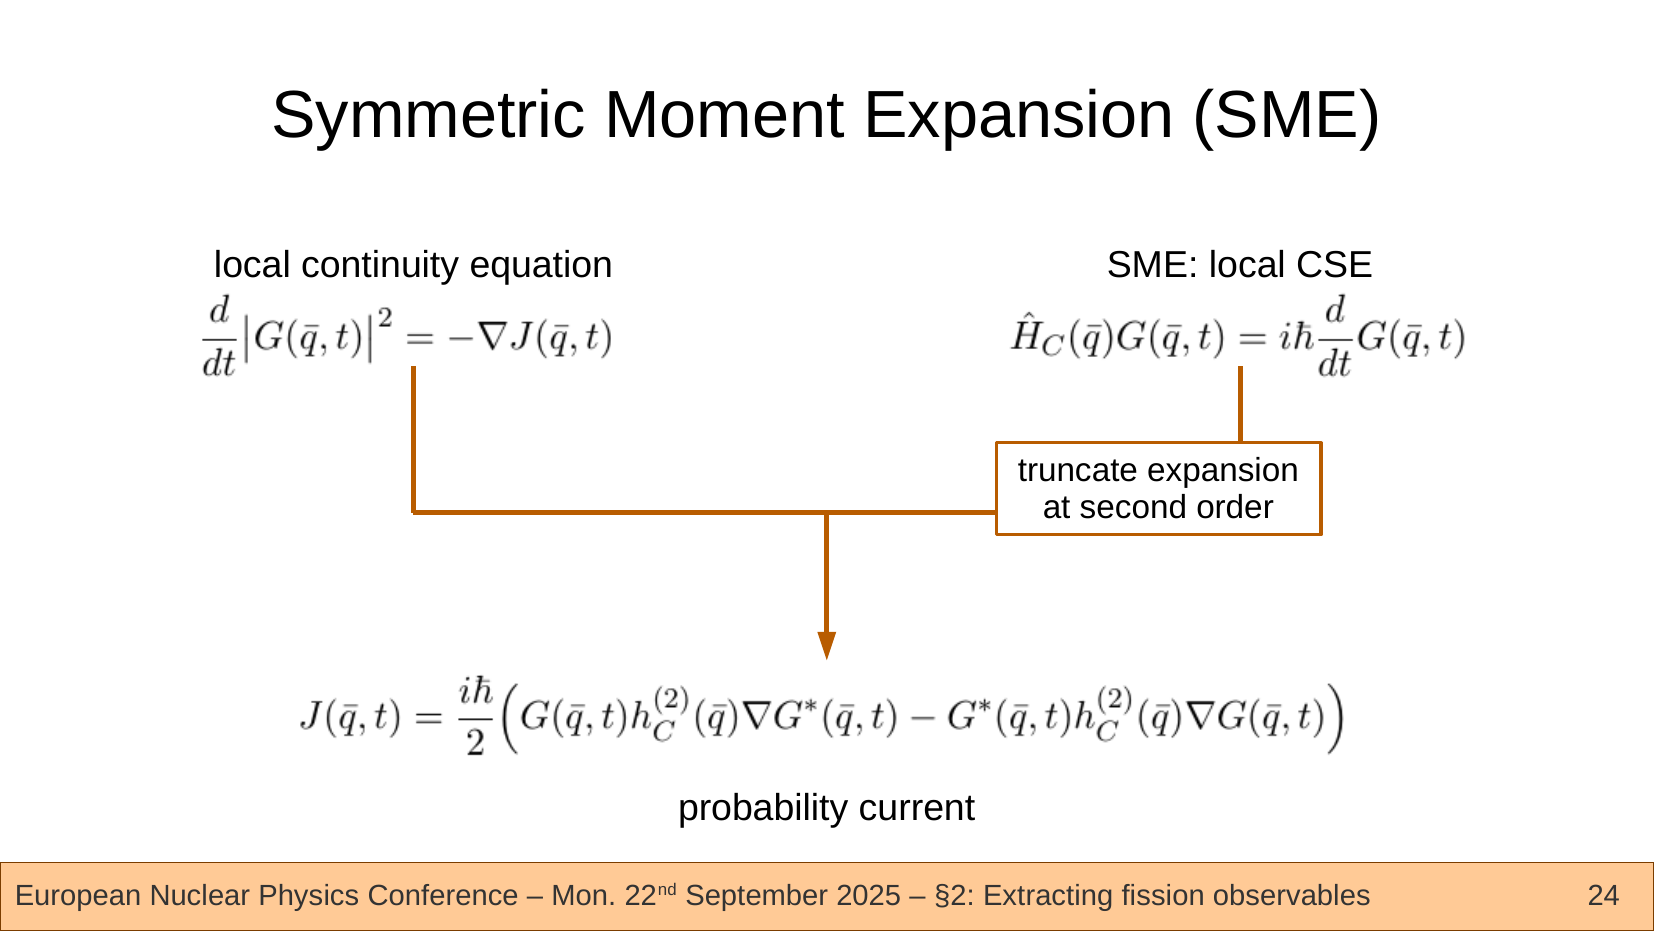

# Symmetric Moment Expansion (SME)
local continuity equation
SME: local CSE
truncate expansion at second order
probability current
European Nuclear Physics Conference – Mon. 22nd September 2025 – §2: Extracting fission observables